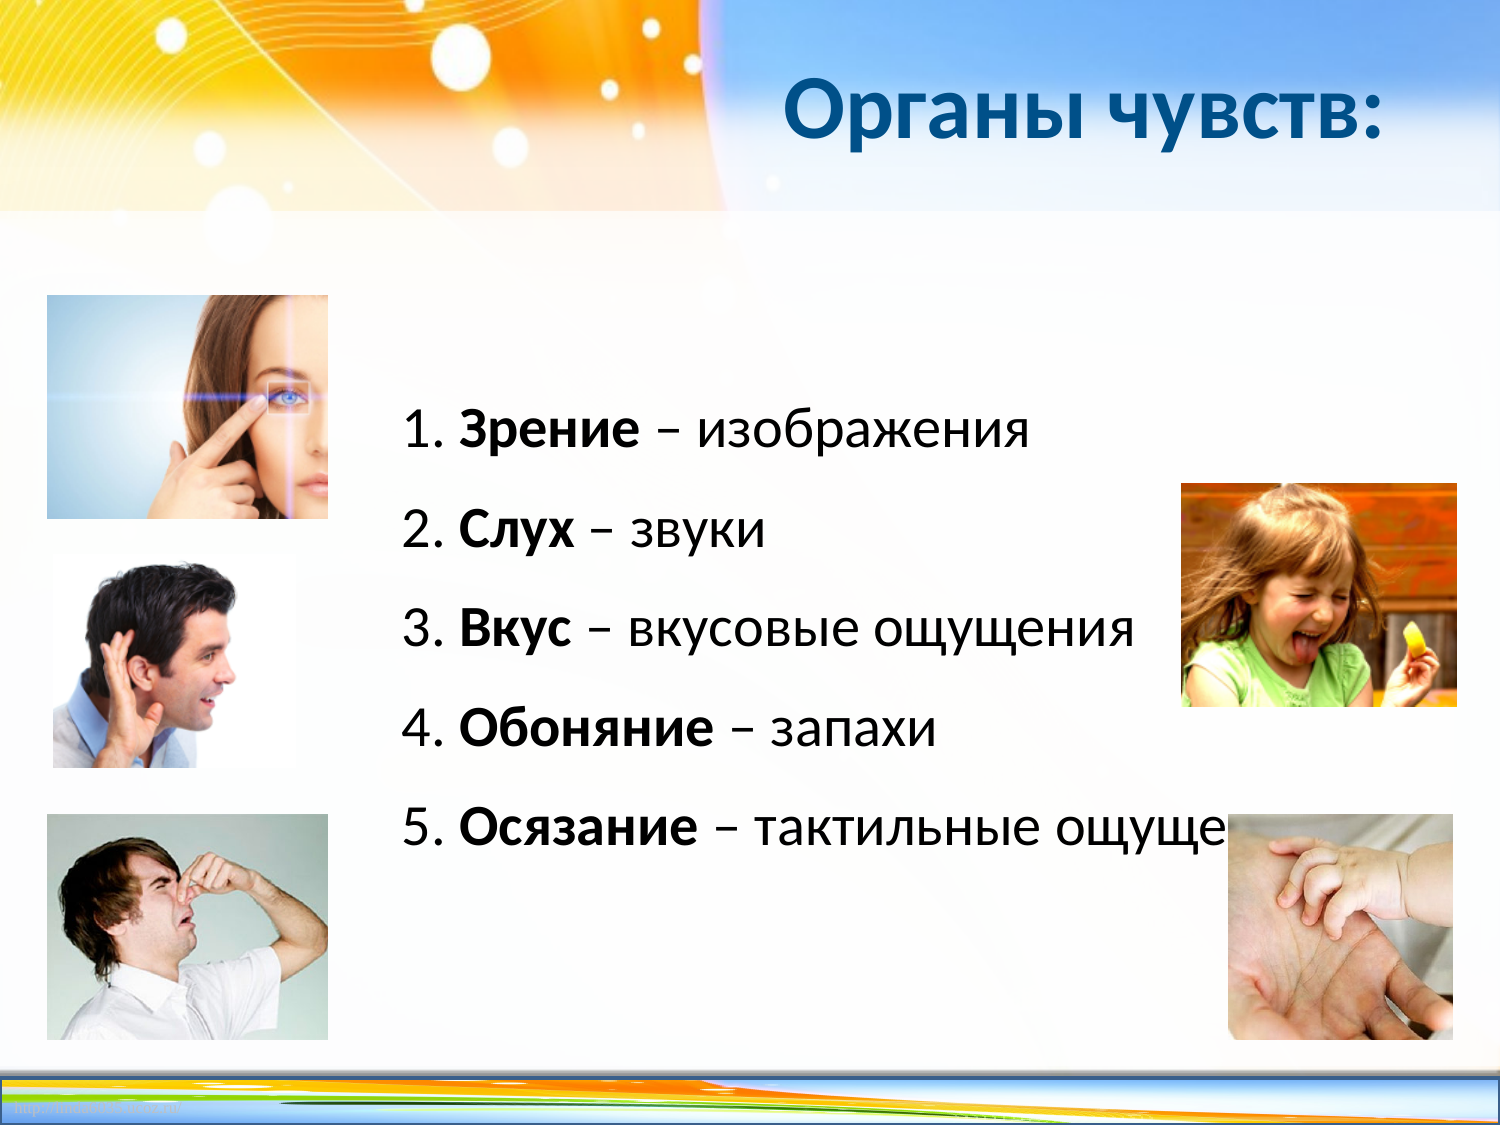

Органы чувств:
# 1. Зрение – изображения
2. Слух – звуки
3. Вкус – вкусовые ощущения
4. Обоняние – запахи
5. Осязание – тактильные ощущения